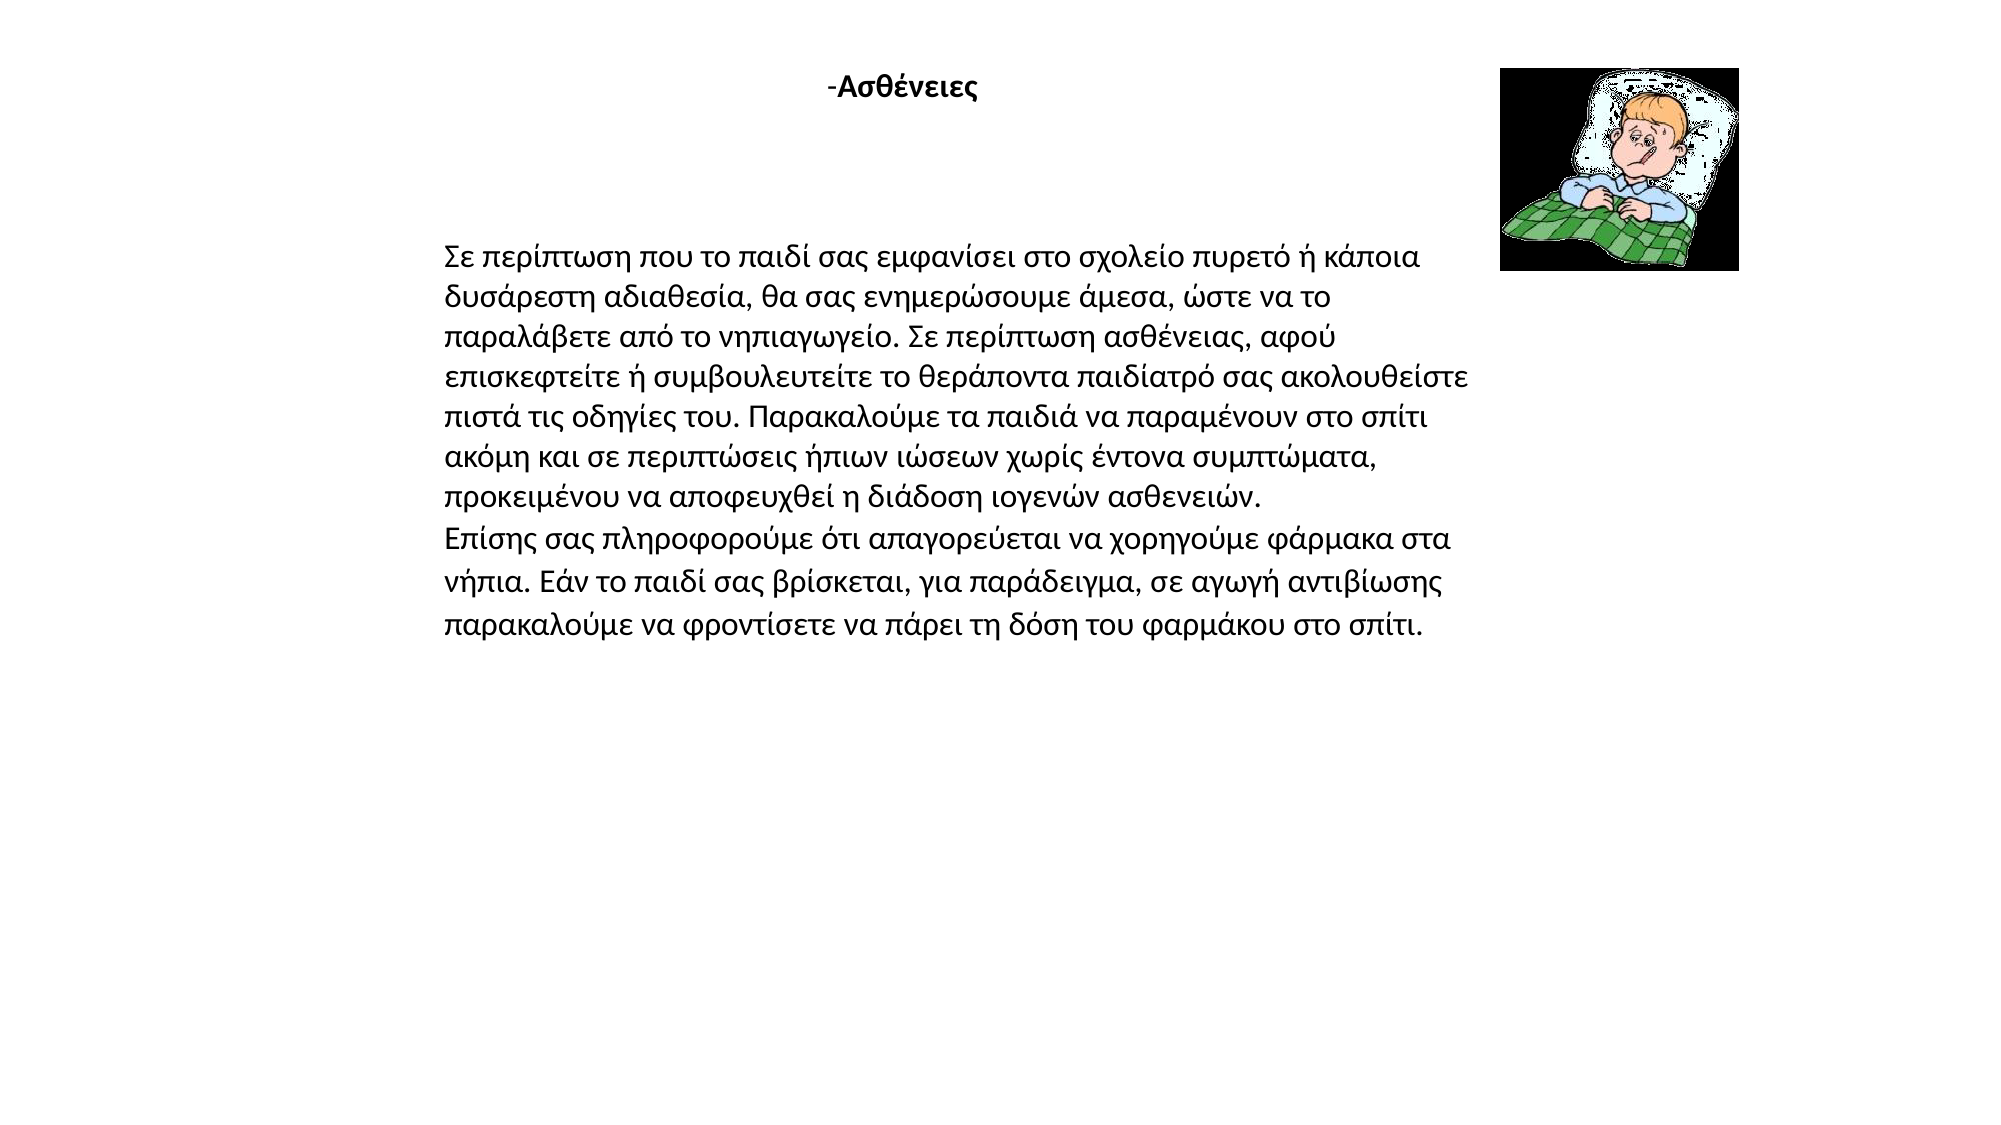

-Ασθένειες
Σε περίπτωση που το παιδί σας εμφανίσει στο σχολείο πυρετό ή κάποια δυσάρεστη αδιαθεσία, θα σας ενημερώσουμε άμεσα, ώστε να το παραλάβετε από το νηπιαγωγείο. Σε περίπτωση ασθένειας, αφού επισκεφτείτε ή συμβουλευτείτε το θεράποντα παιδίατρό σας ακολουθείστε πιστά τις οδηγίες του. Παρακαλούμε τα παιδιά να παραμένουν στο σπίτι ακόμη και σε περιπτώσεις ήπιων ιώσεων χωρίς έντονα συμπτώματα, προκειμένου να αποφευχθεί η διάδοση ιογενών ασθενειών.
Επίσης σας πληροφορούμε ότι απαγορεύεται να χορηγούμε φάρμακα στα νήπια. Εάν το παιδί σας βρίσκεται, για παράδειγμα, σε αγωγή αντιβίωσης παρακαλούμε να φροντίσετε να πάρει τη δόση του φαρμάκου στο σπίτι.